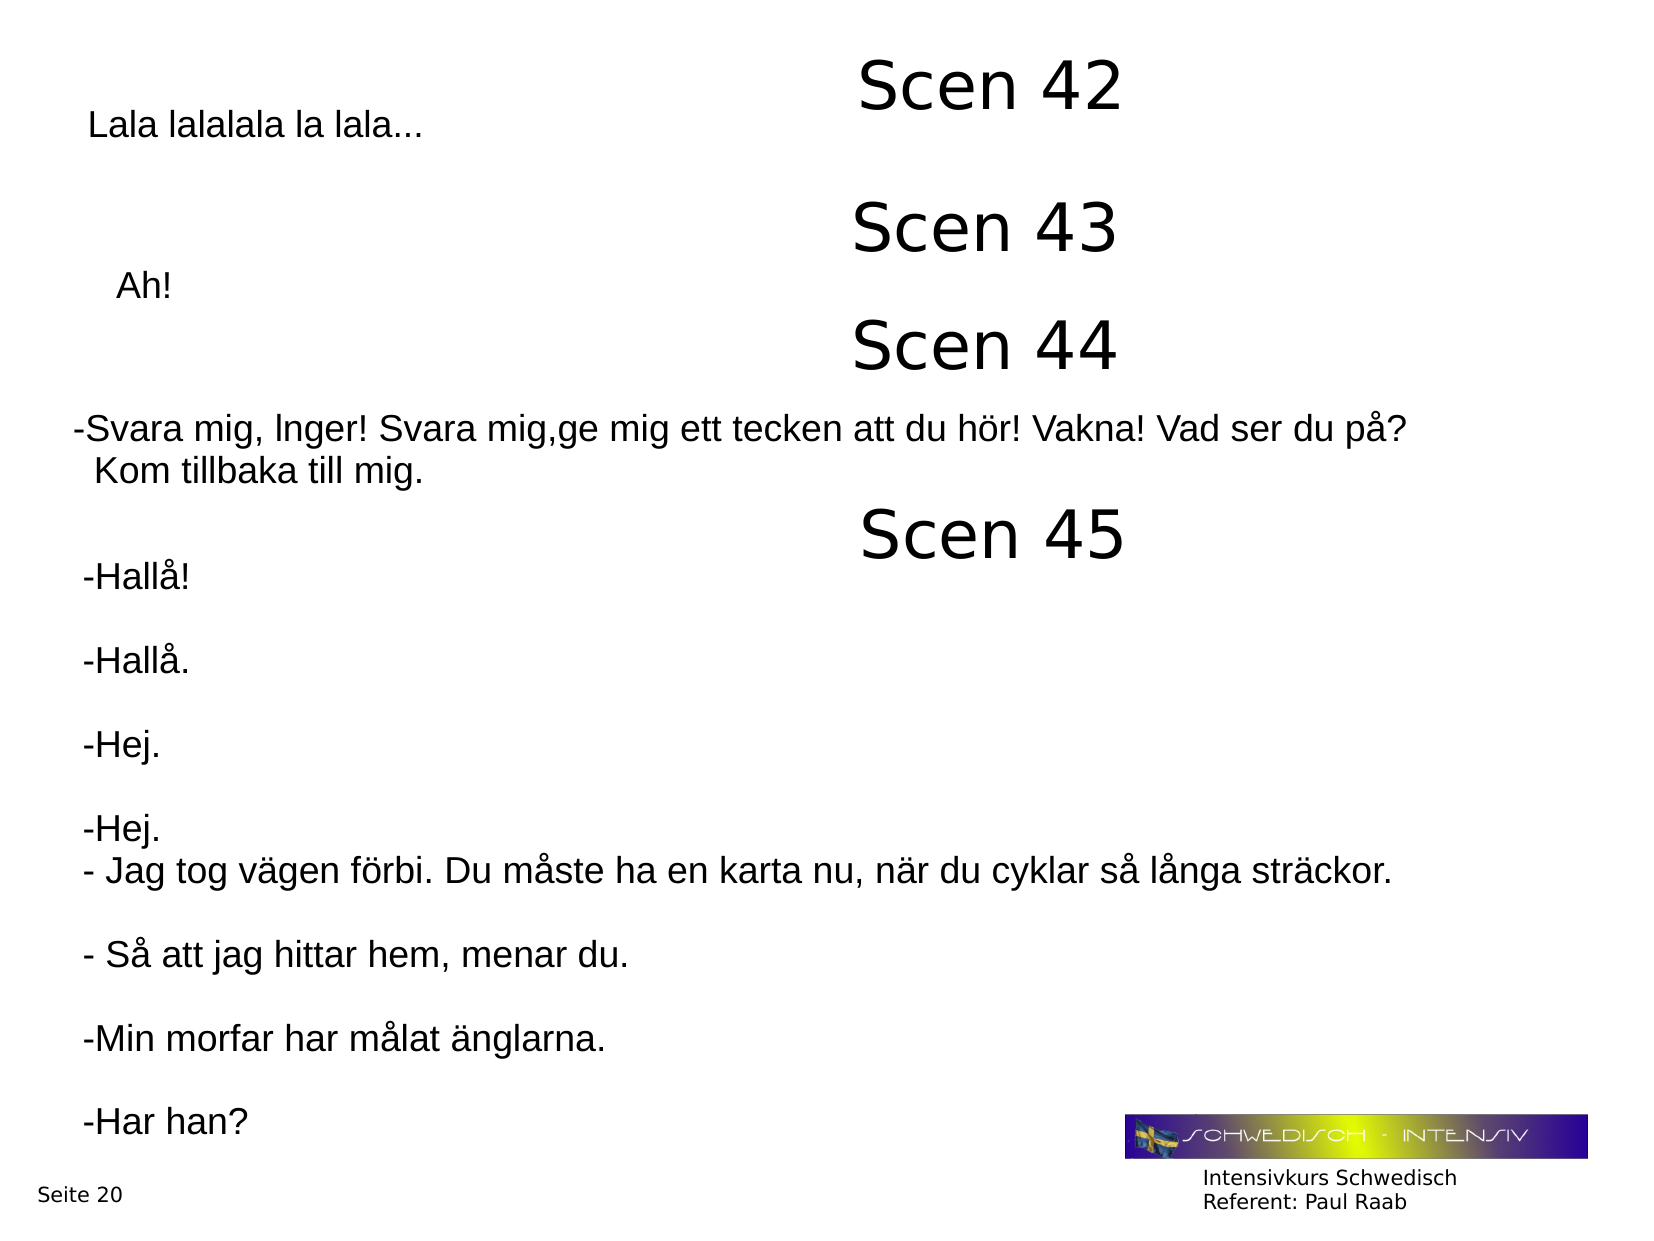

Scen 42
Lala lalalala la lala...
 Scen 43
Ah!
 Scen 44
-Svara mig, lnger! Svara mig,ge mig ett tecken att du hör! Vakna! Vad ser du på?
 Kom tillbaka till mig.
 Scen 45
-Hallå!
-Hallå.
-Hej.
-Hej.
- Jag tog vägen förbi. Du måste ha en karta nu, när du cyklar så långa sträckor.
- Så att jag hittar hem, menar du.
-Min morfar har målat änglarna.
-Har han?